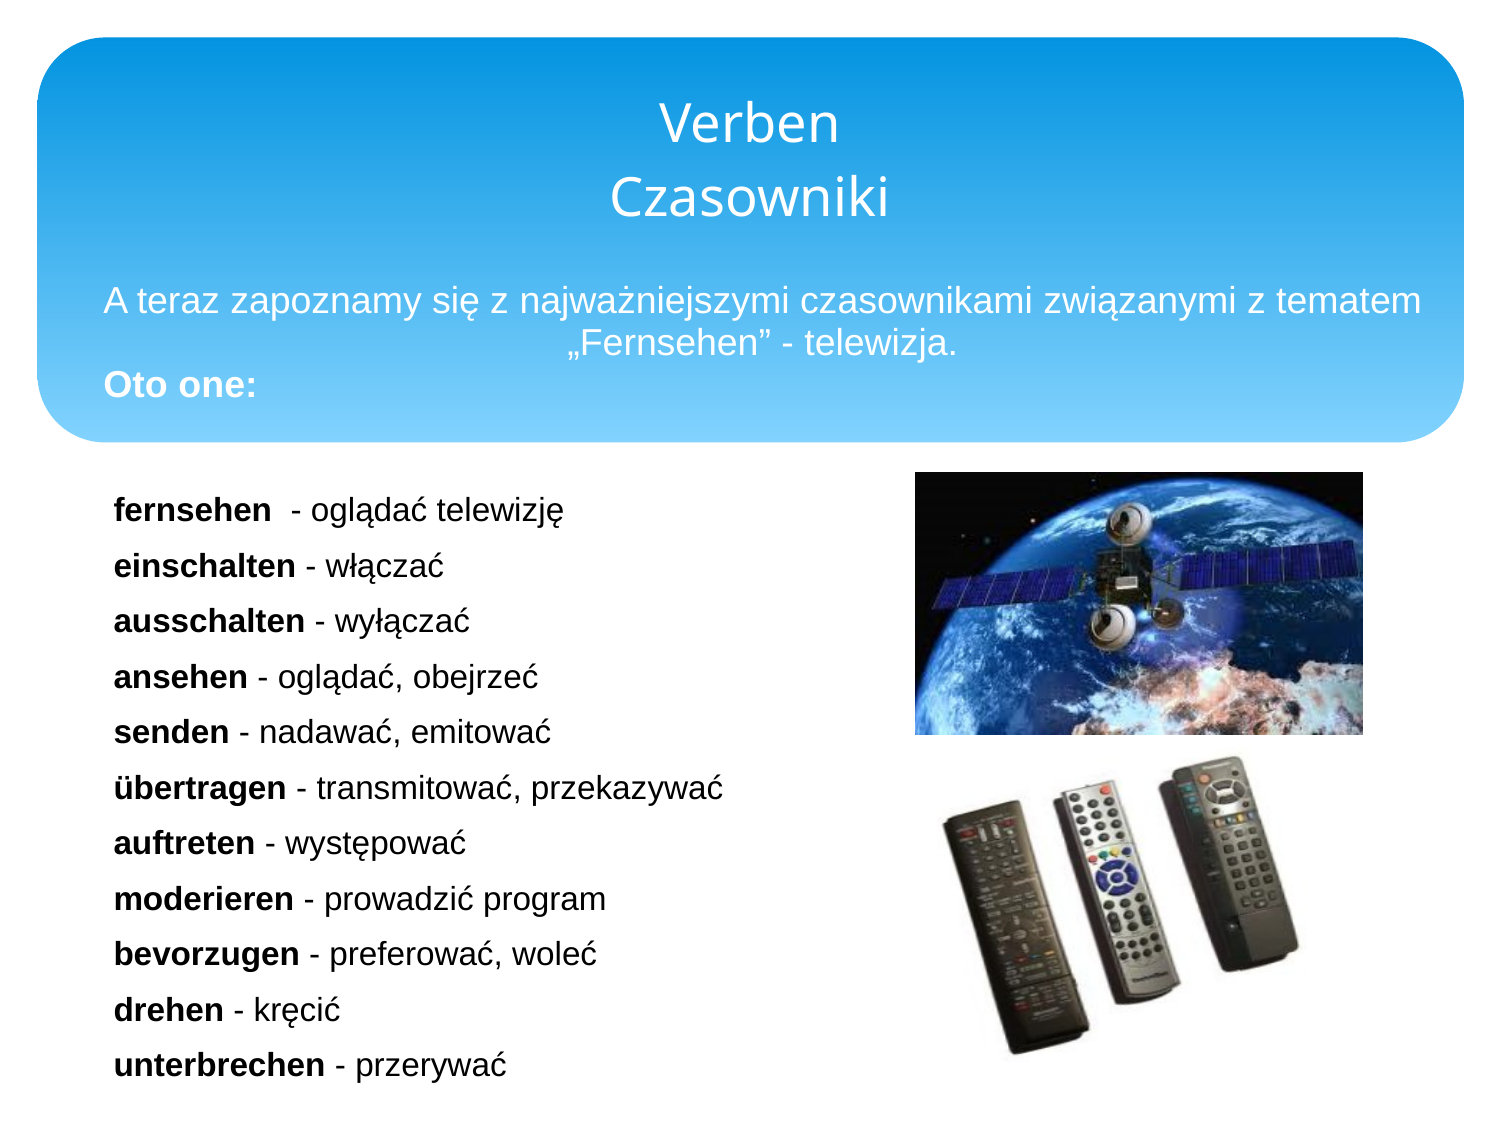

# Verben Czasowniki
A teraz zapoznamy się z najważniejszymi czasownikami związanymi z tematem
„Fernsehen” - telewizja.
Oto one:
fernsehen - oglądać telewizję
einschalten - włączać
ausschalten - wyłączać
ansehen - oglądać, obejrzeć
senden - nadawać, emitować
übertragen - transmitować, przekazywać
auftreten - występować
moderieren - prowadzić program
bevorzugen - preferować, woleć
drehen - kręcić
unterbrechen - przerywać